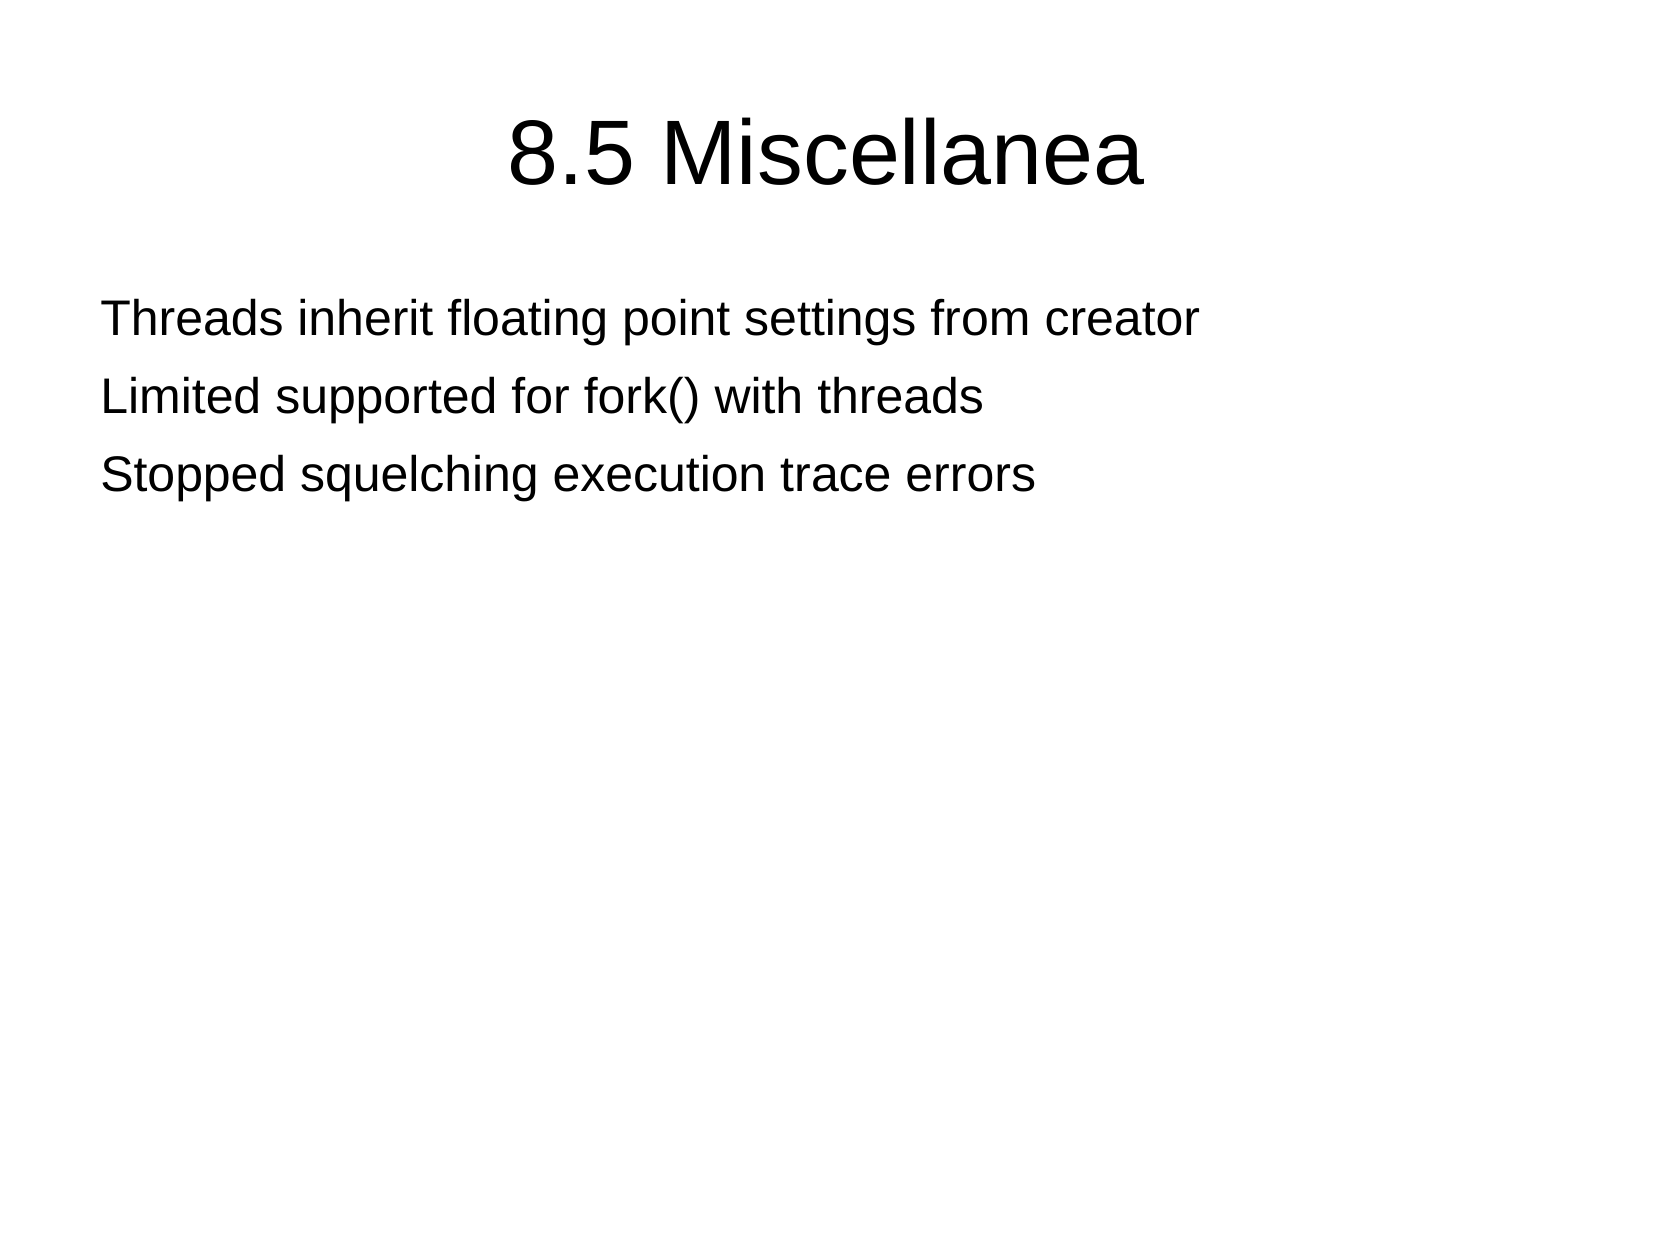

# 8.5 Miscellanea
Threads inherit floating point settings from creator
Limited supported for fork() with threads
Stopped squelching execution trace errors